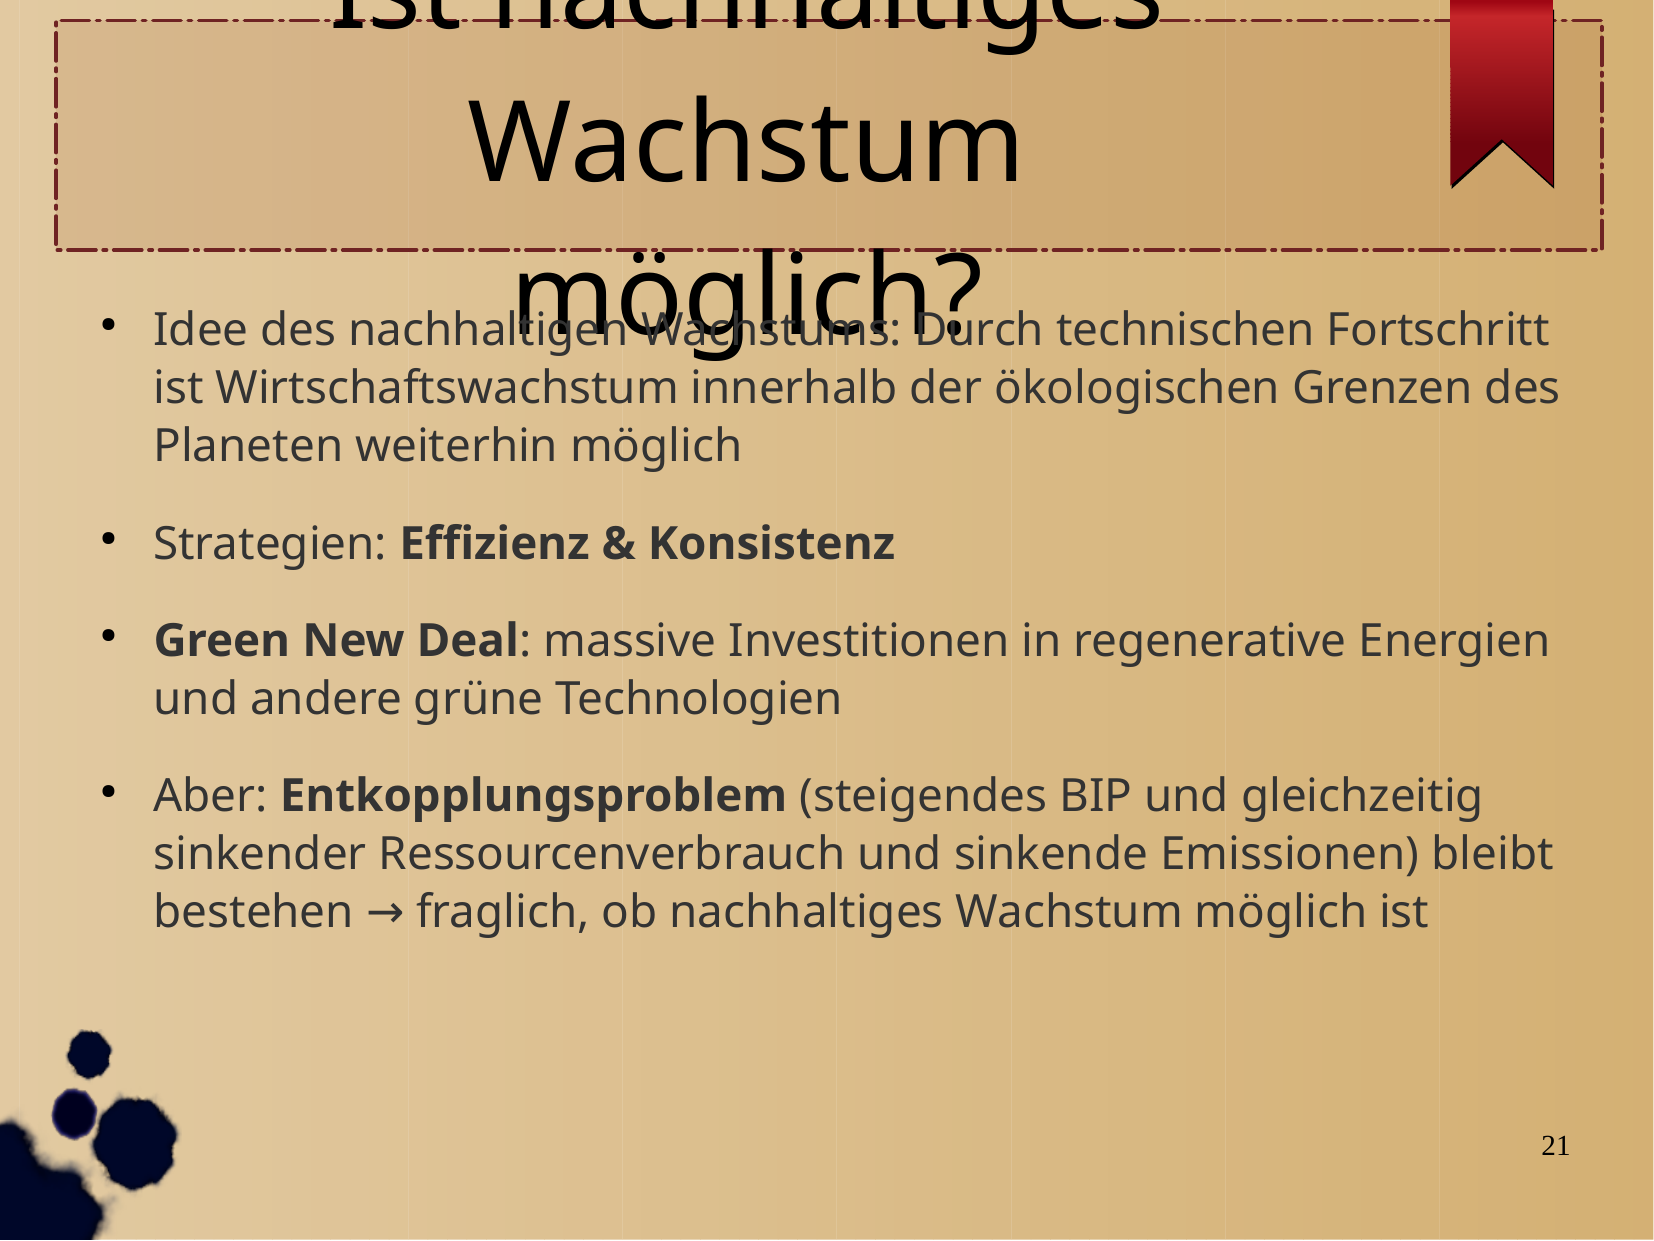

# Ist nachhaltiges Wachstum möglich?
Idee des nachhaltigen Wachstums: Durch technischen Fortschritt ist Wirtschaftswachstum innerhalb der ökologischen Grenzen des Planeten weiterhin möglich
Strategien: Effizienz & Konsistenz
Green New Deal: massive Investitionen in regenerative Energien und andere grüne Technologien
Aber: Entkopplungsproblem (steigendes BIP und gleichzeitig sinkender Ressourcenverbrauch und sinkende Emissionen) bleibt bestehen → fraglich, ob nachhaltiges Wachstum möglich ist
21